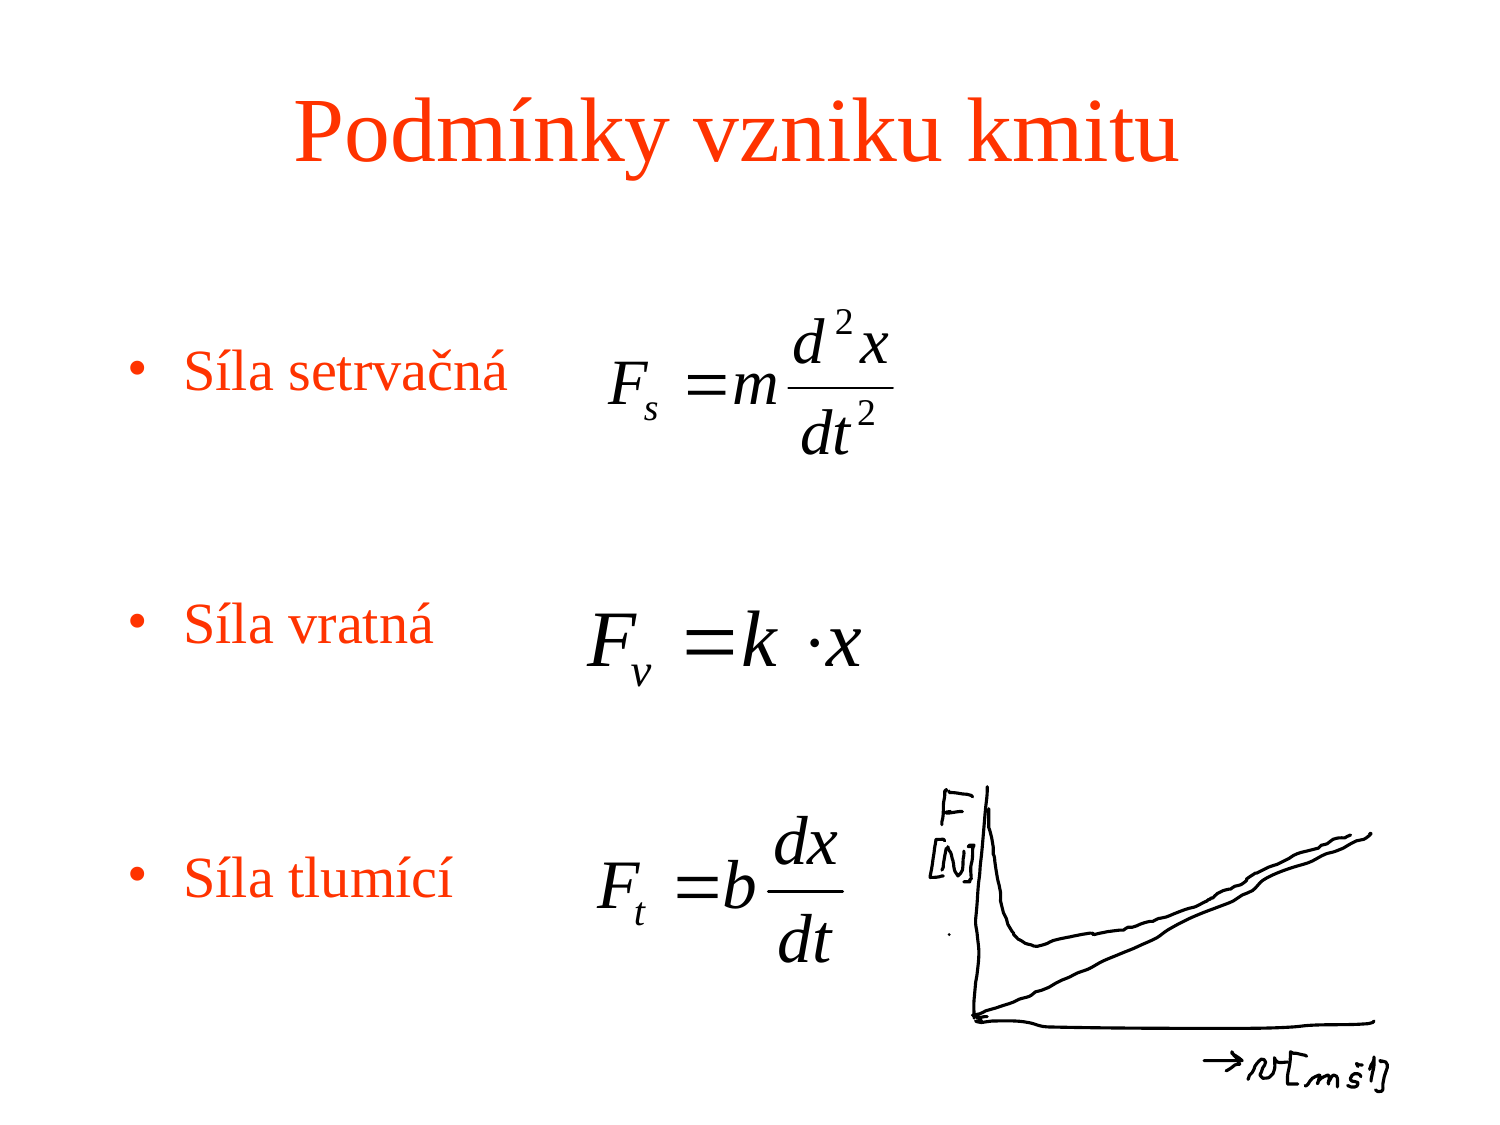

# Podmínky vzniku kmitu
Síla setrvačná
Síla vratná
Síla tlumící